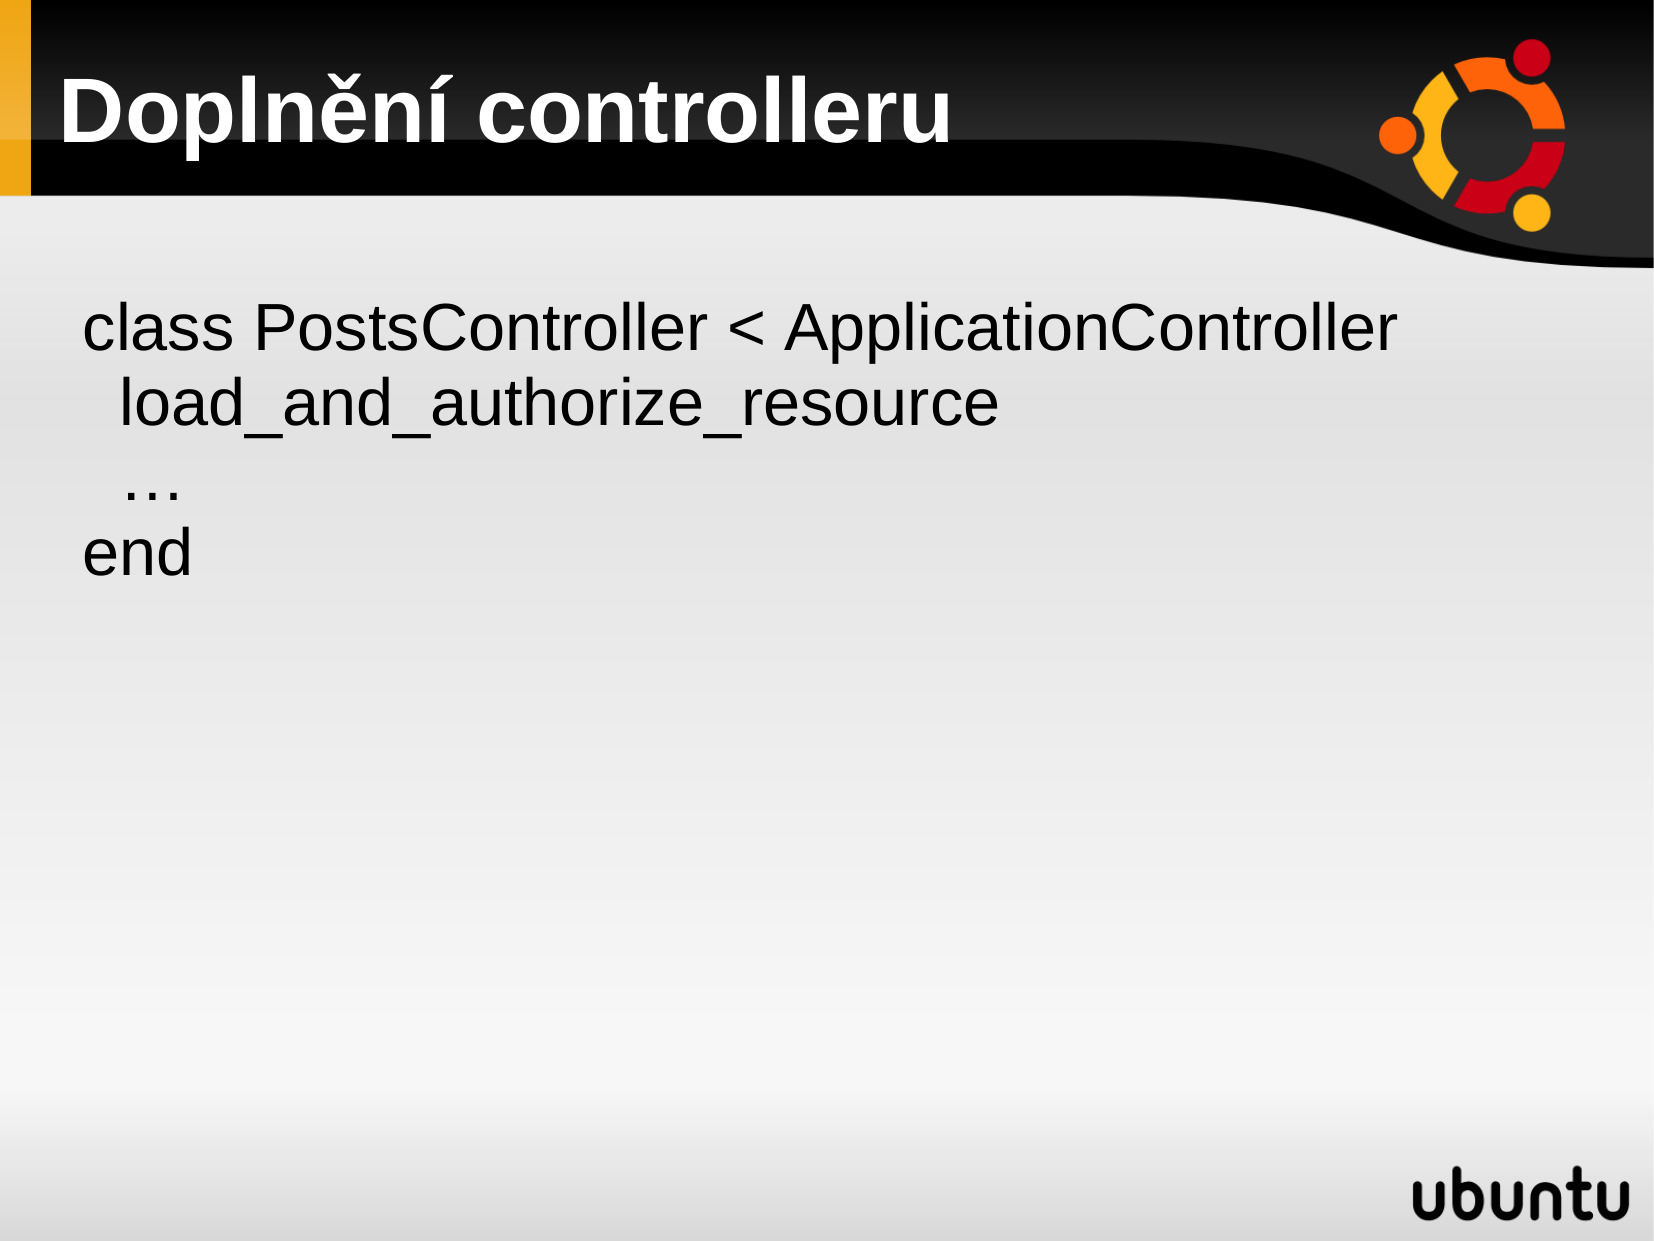

# Doplnění controlleru
class PostsController < ApplicationController
 load_and_authorize_resource
 …
end